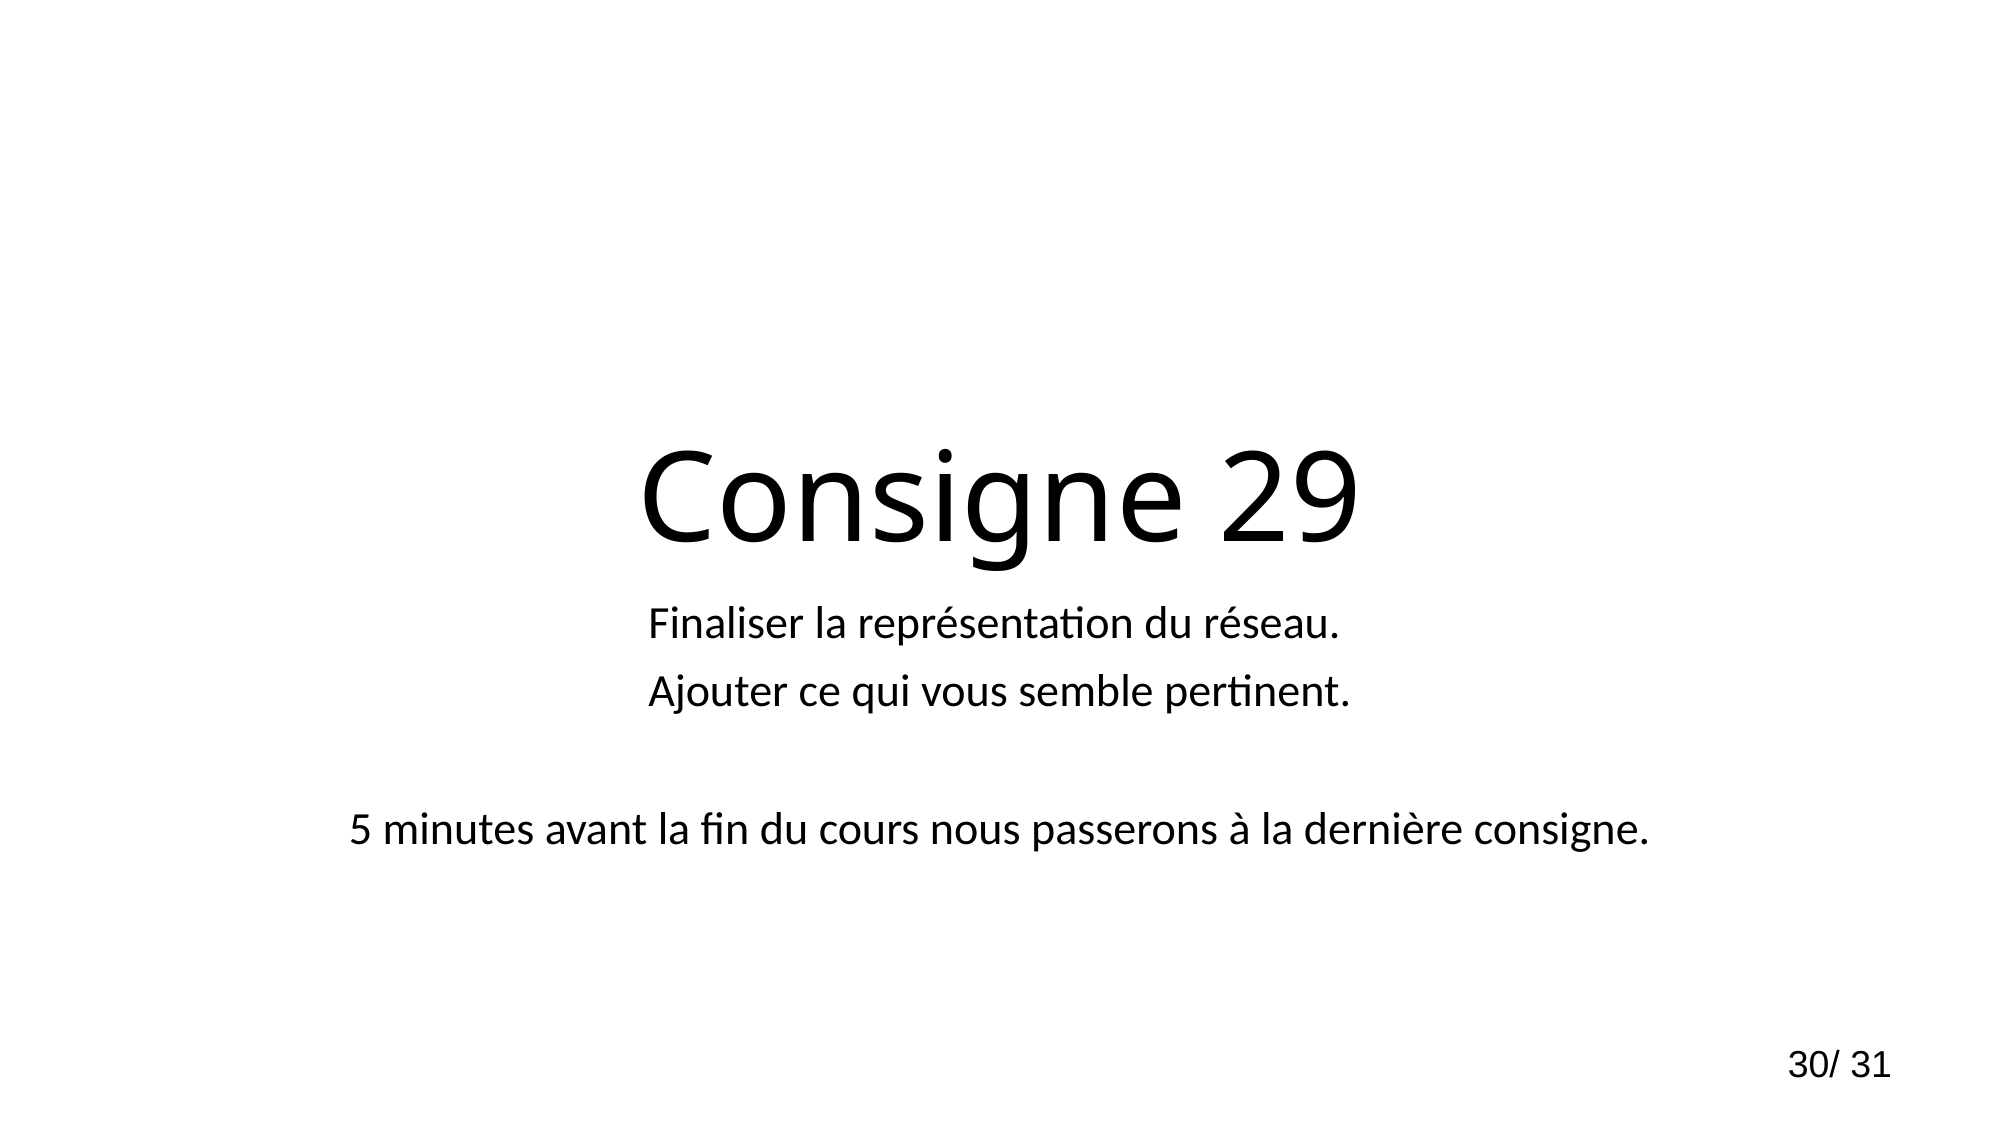

# Consigne 29
Finaliser la représentation du réseau.
Ajouter ce qui vous semble pertinent.
5 minutes avant la fin du cours nous passerons à la dernière consigne.